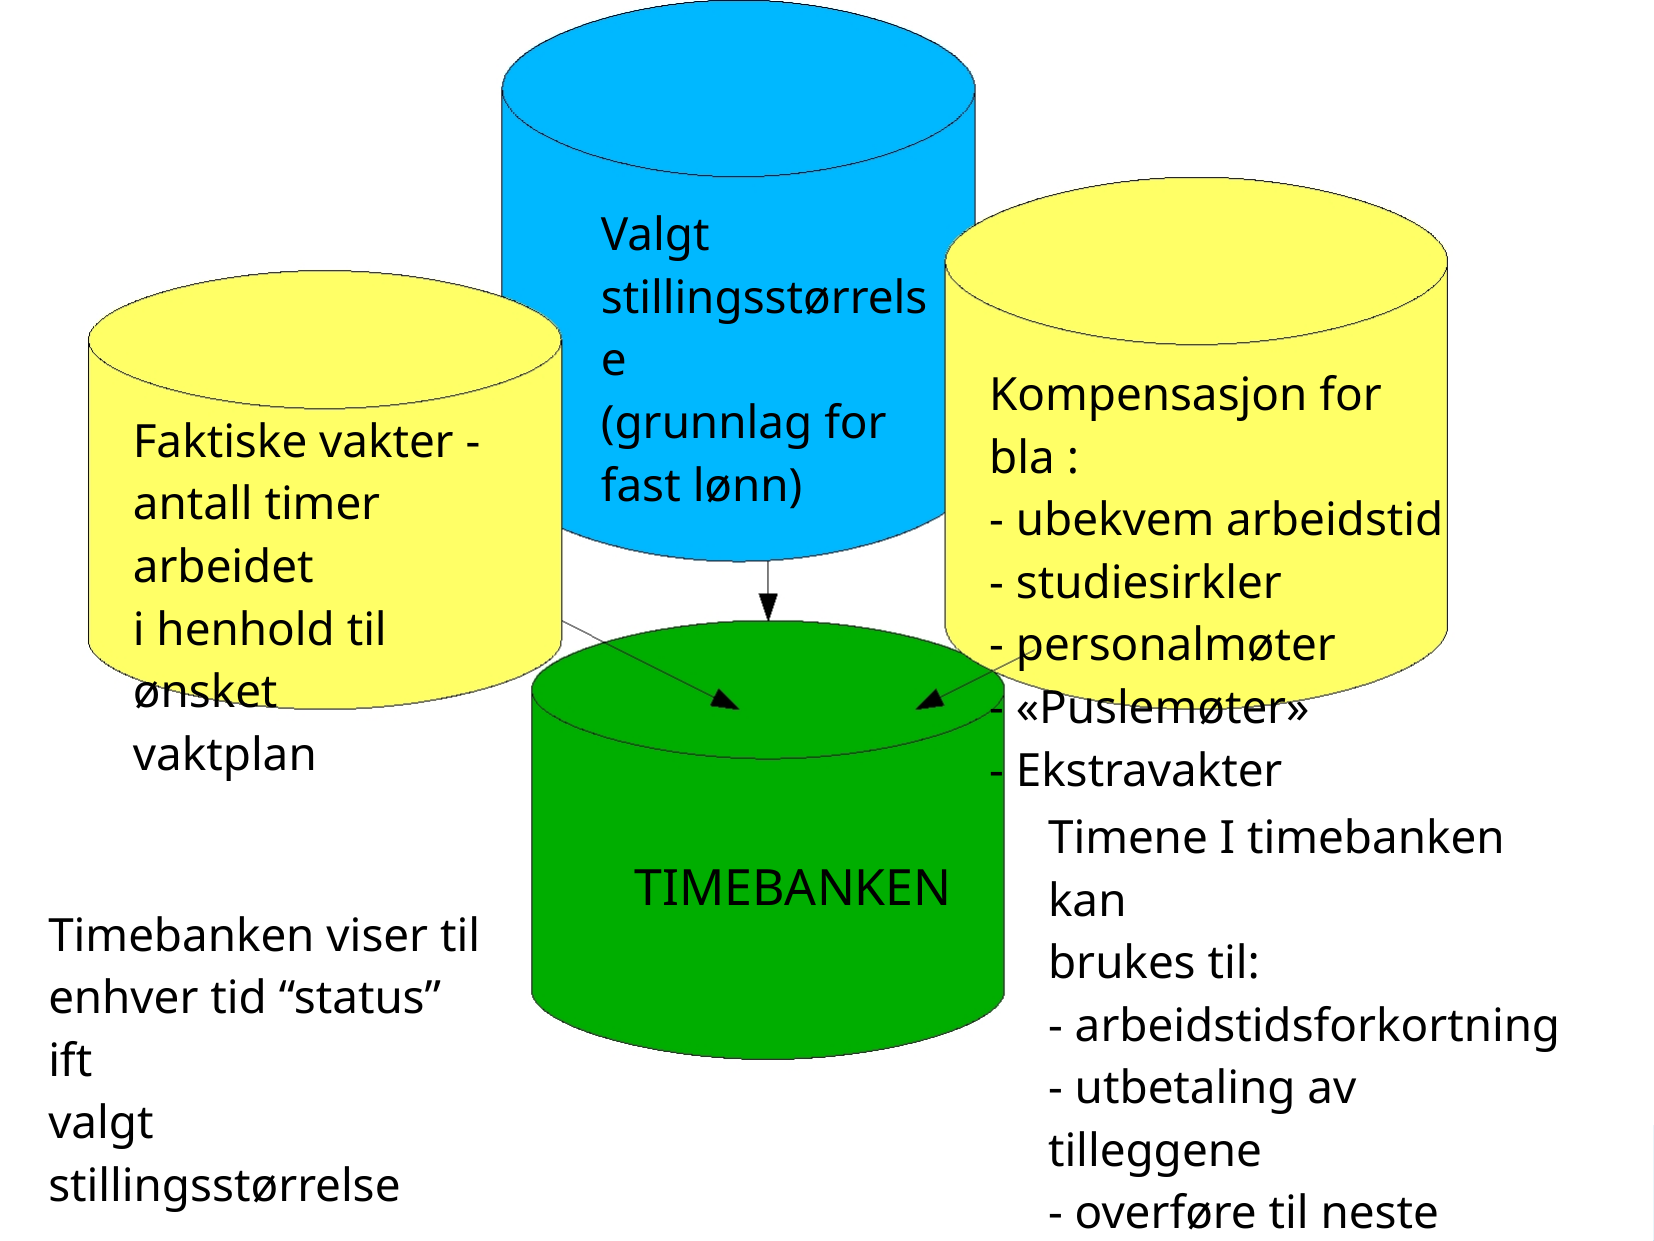

Valgt
stillingsstørrelse
(grunnlag for
fast lønn)
Kompensasjon for bla :
- ubekvem arbeidstid
- studiesirkler
- personalmøter
- «Puslemøter»
- Ekstravakter
Faktiske vakter -
antall timer arbeidet
i henhold til ønsket
vaktplan
Timene I timebanken kan
brukes til:
- arbeidstidsforkortning
- utbetaling av tilleggene
- overføre til neste
måned/ periode
TIMEBANKEN
Timebanken viser til
enhver tid “status” ift
valgt stillingsstørrelse
- trivsel gjennom mangfold og flott natur